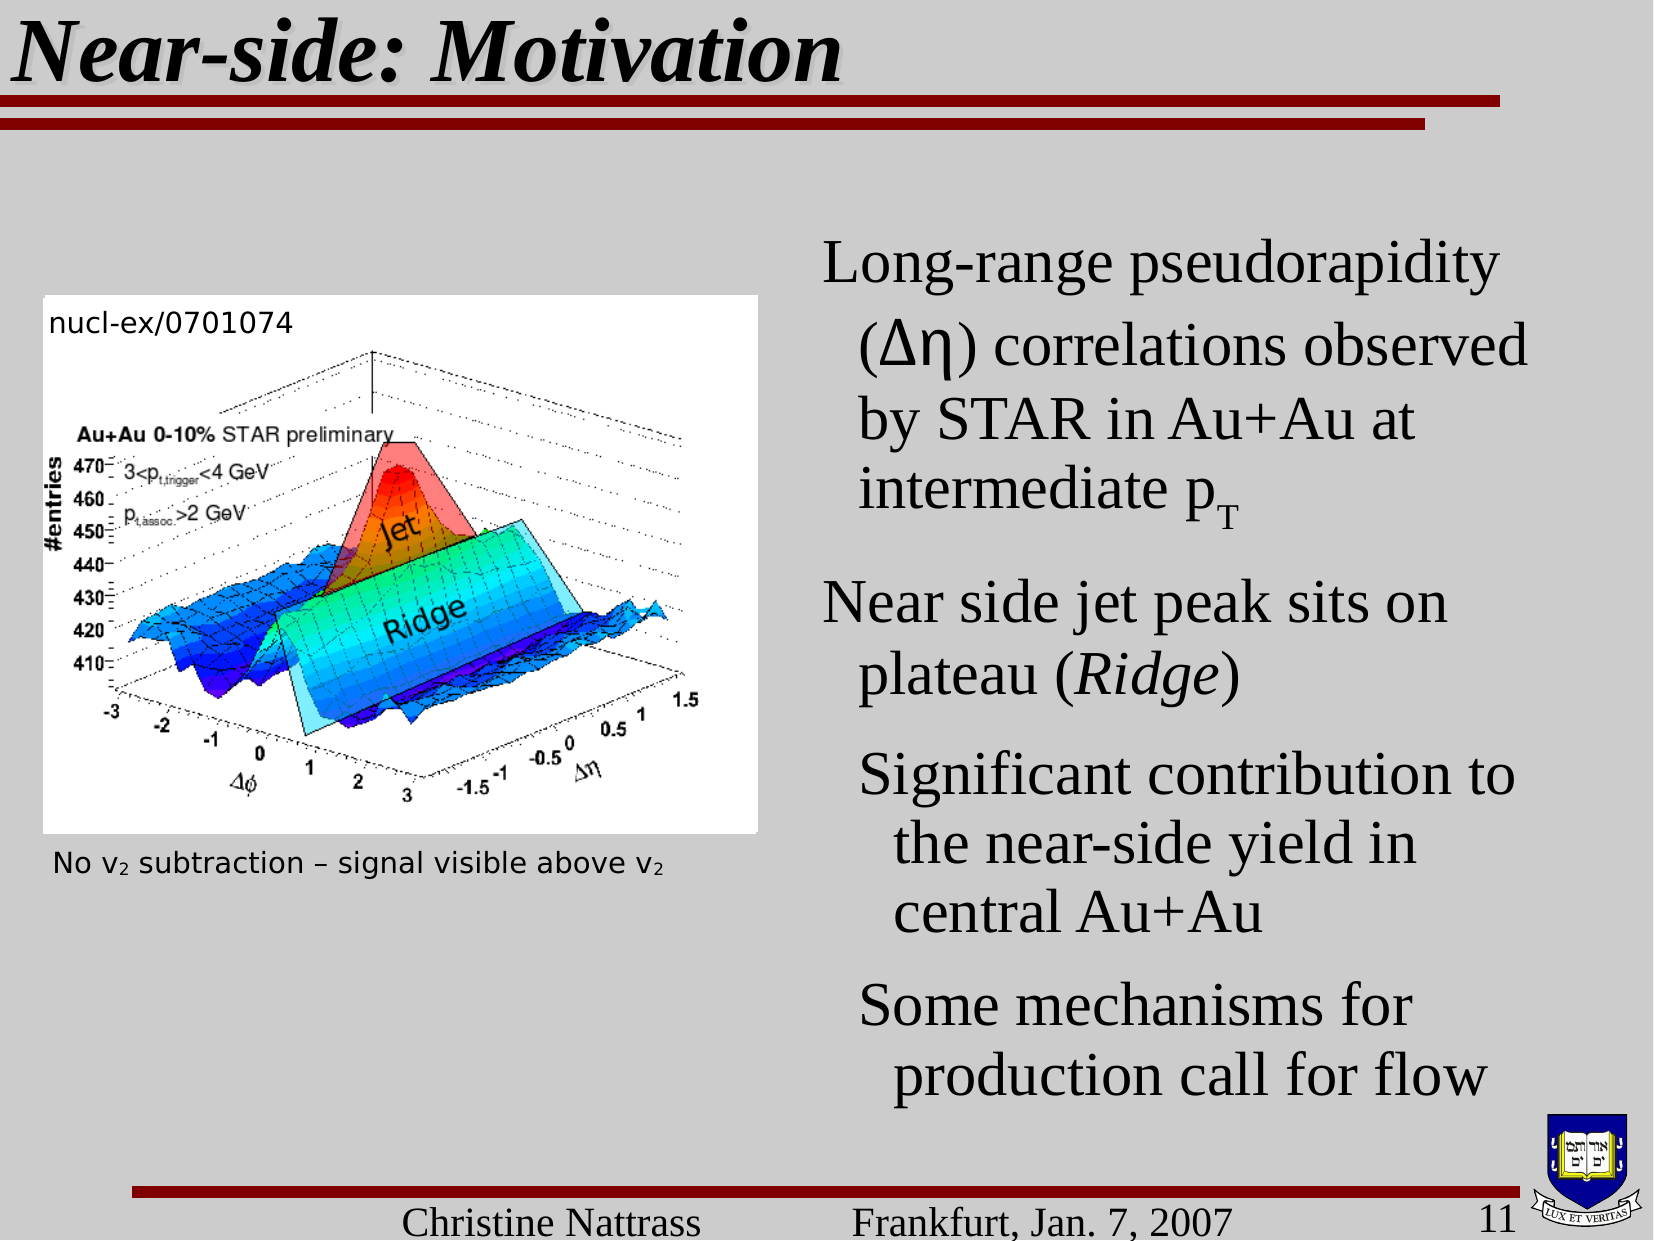

# Near-side: Motivation
Long-range pseudorapidity
(Δη) correlations observed by STAR in Au+Au at intermediate pT
Near side jet peak sits on plateau (Ridge)‏
Significant contribution to the near-side yield in central Au+Au
Some mechanisms for production call for flow
nucl-ex/0701074
No v2 subtraction – signal visible above v2